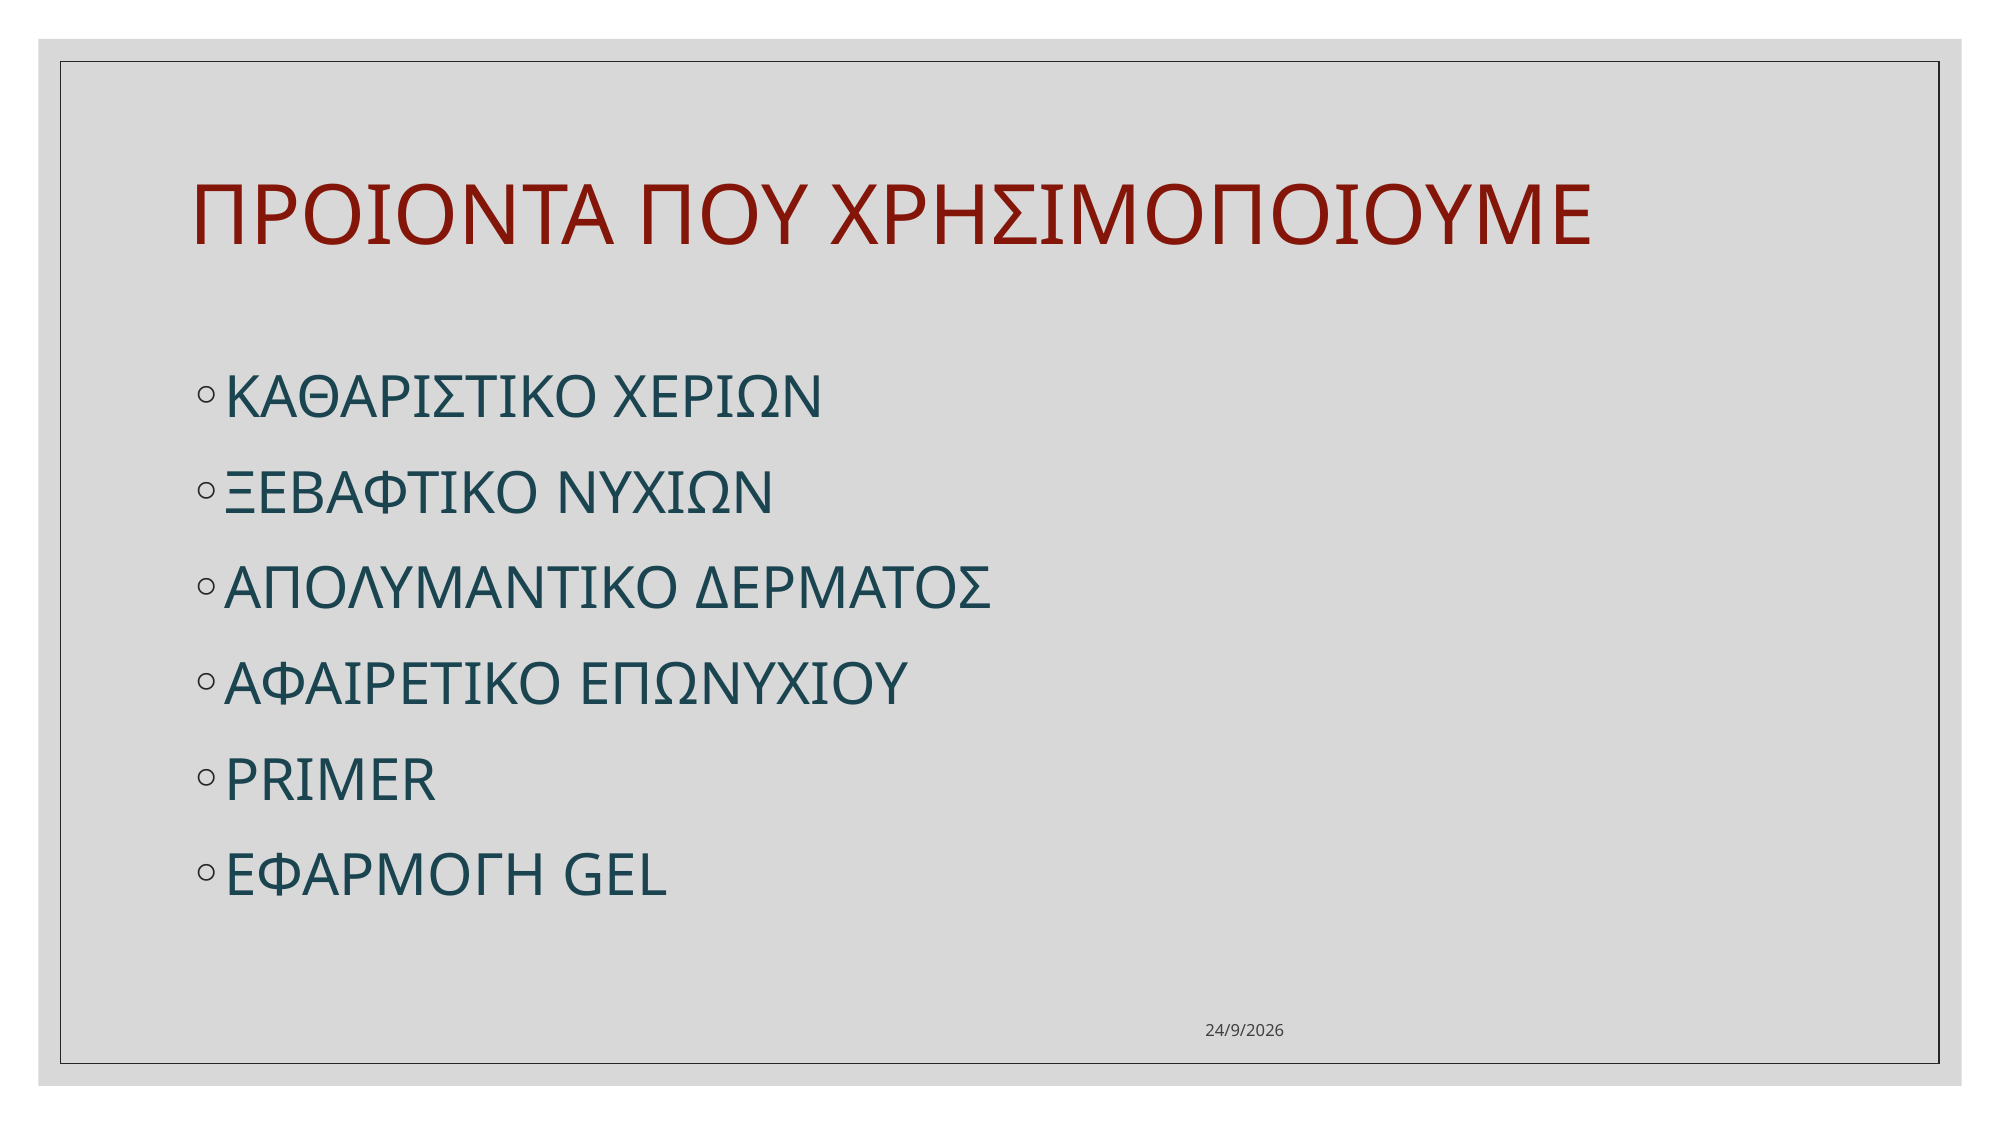

# ΠΡΟΙΟΝΤΑ ΠΟΥ ΧΡΗΣΙΜΟΠΟΙΟΥΜΕ
ΚΑΘΑΡΙΣΤΙΚΟ ΧΕΡΙΩΝ
ΞΕΒΑΦΤΙΚΟ ΝΥΧΙΩΝ
ΑΠΟΛΥΜΑΝΤΙΚΟ ΔΕΡΜΑΤΟΣ
ΑΦΑΙΡΕΤΙΚΟ ΕΠΩΝΥΧΙΟΥ
PRIMER
ΕΦΑΡΜΟΓΗ GEL